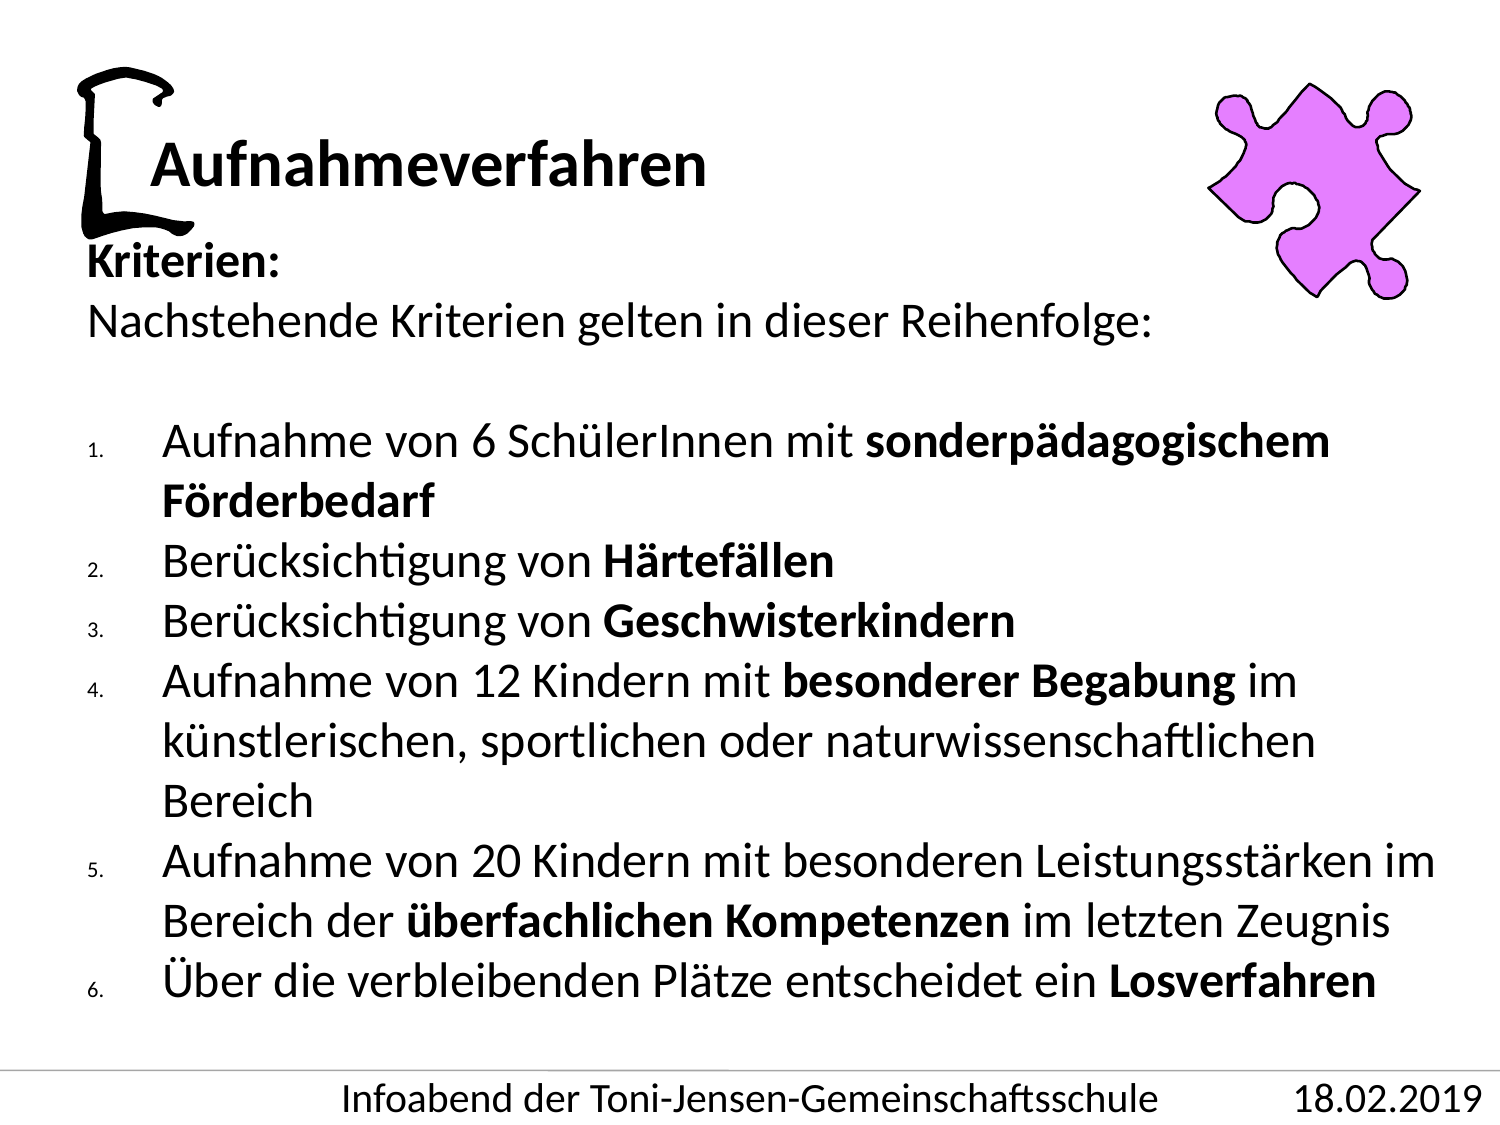

Aufnahmeverfahren
Kriterien:
Nachstehende Kriterien gelten in dieser Reihenfolge:
Aufnahme von 6 SchülerInnen mit sonderpädagogischem Förderbedarf
Berücksichtigung von Härtefällen
Berücksichtigung von Geschwisterkindern
Aufnahme von 12 Kindern mit besonderer Begabung im künstlerischen, sportlichen oder naturwissenschaftlichen Bereich
Aufnahme von 20 Kindern mit besonderen Leistungsstärken im Bereich der überfachlichen Kompetenzen im letzten Zeugnis
Über die verbleibenden Plätze entscheidet ein Losverfahren
18.02.2019
Infoabend der Toni-Jensen-Gemeinschaftsschule